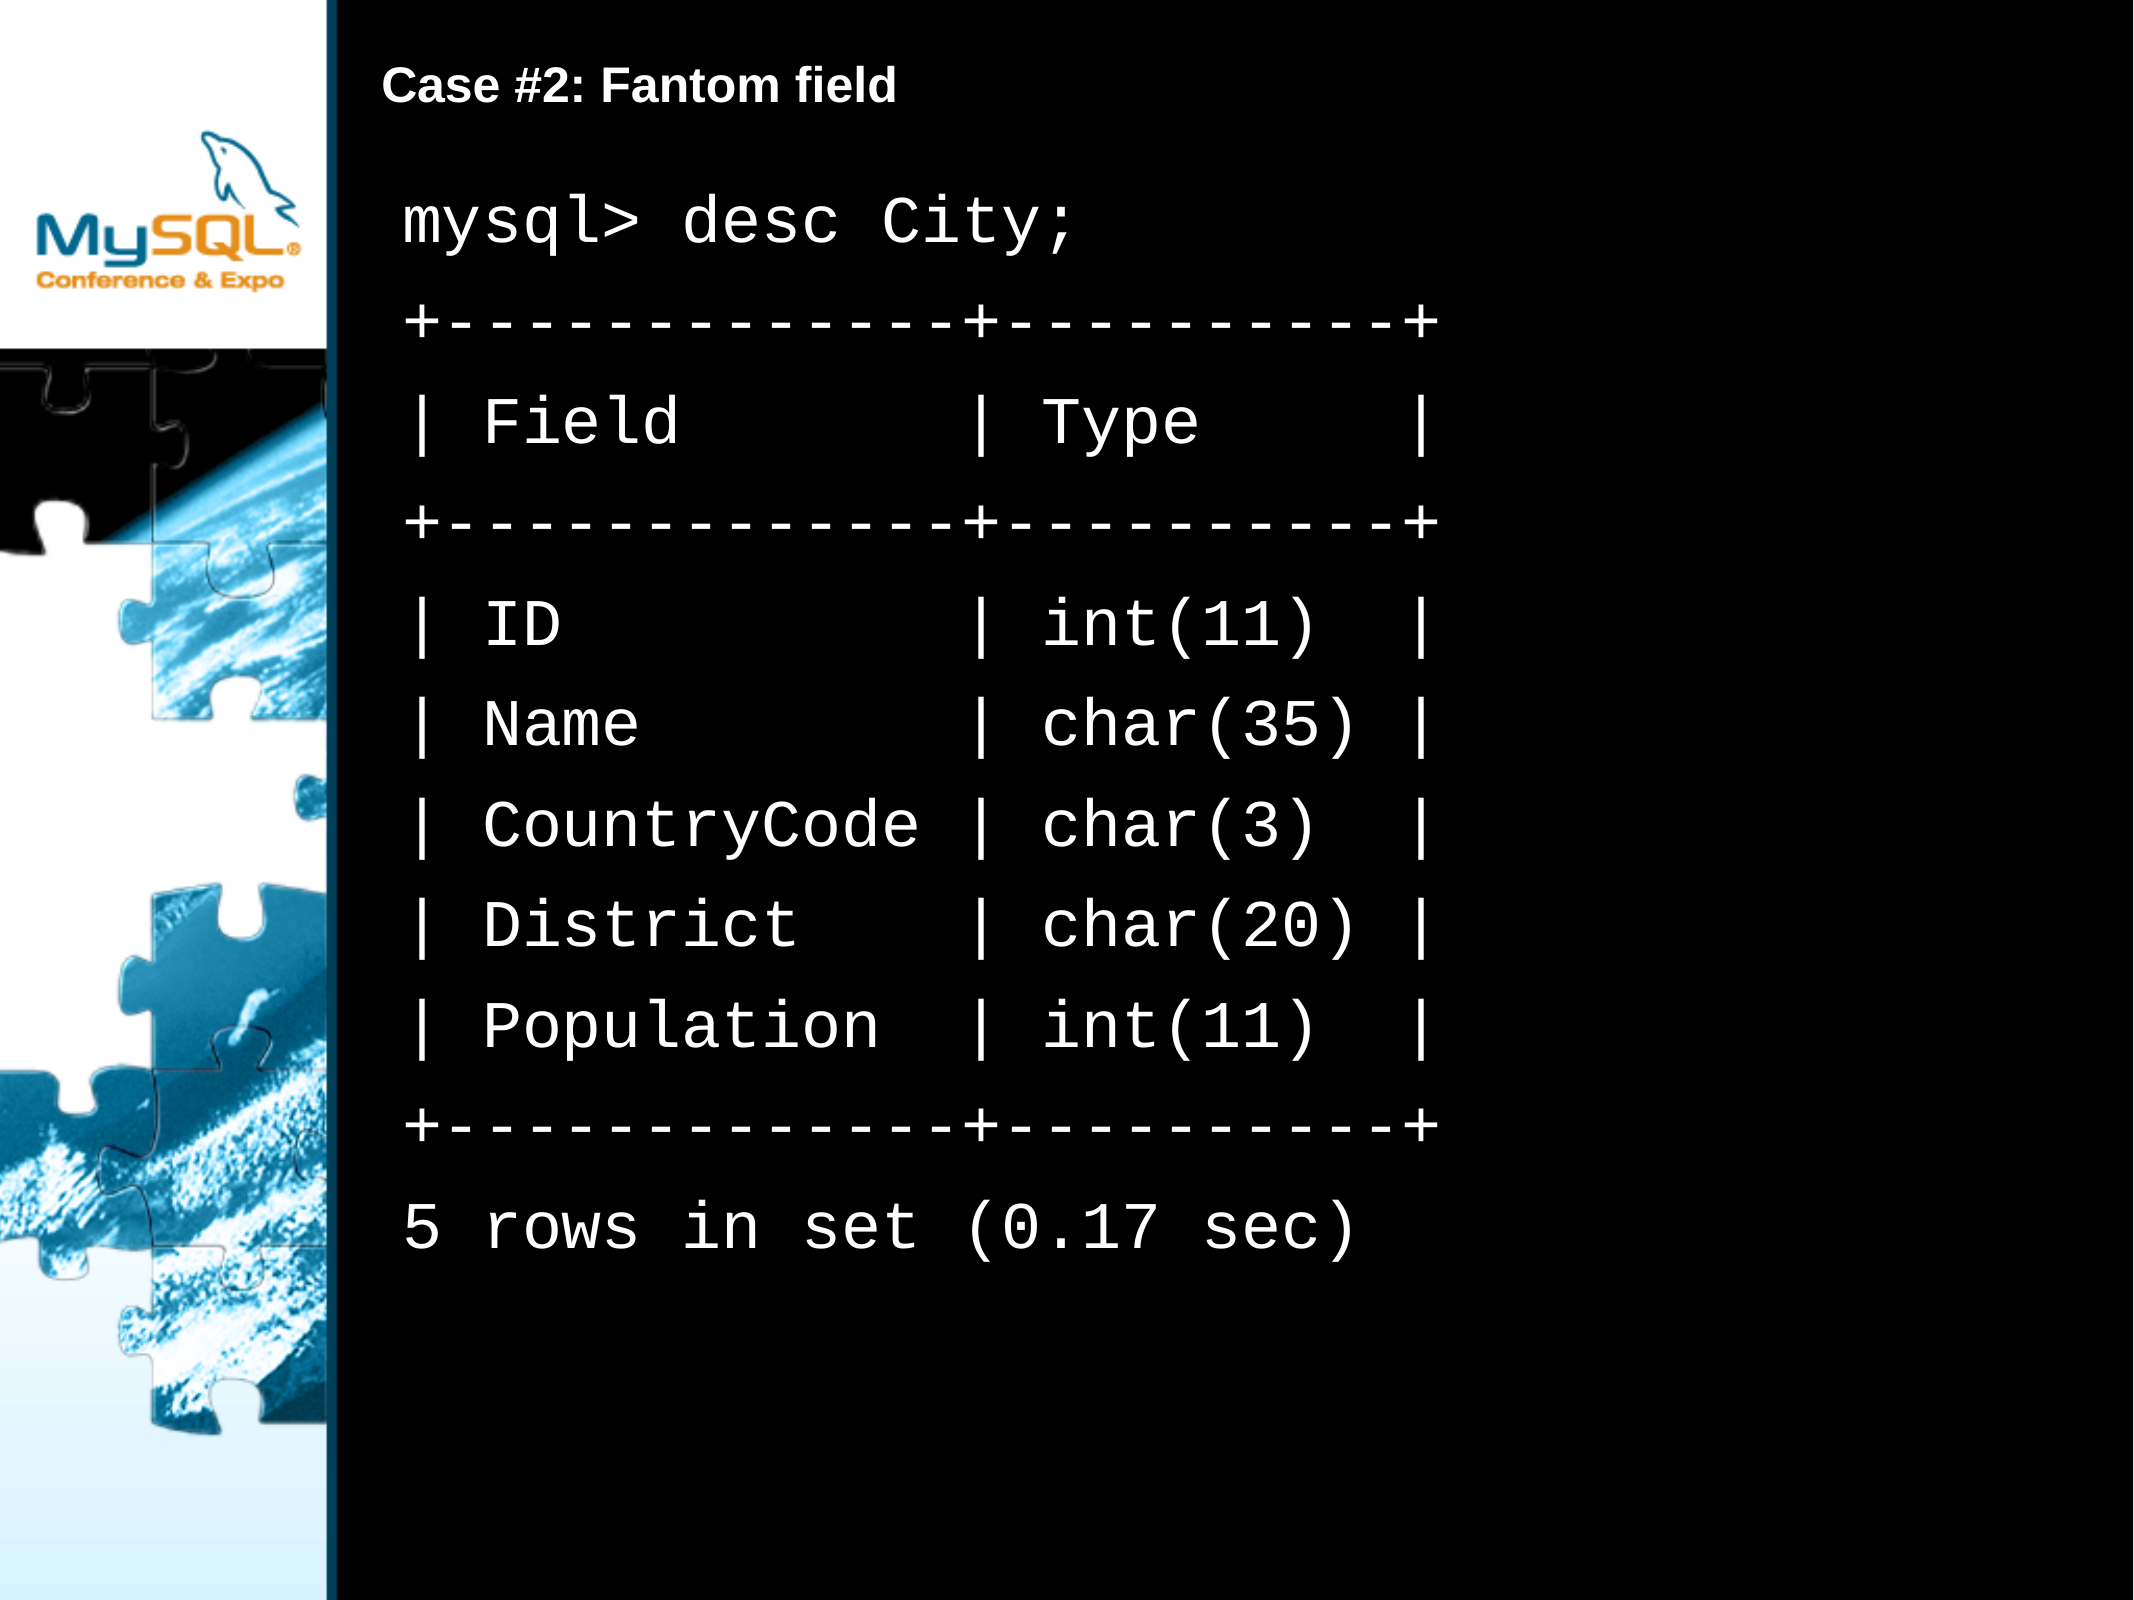

# Case #2: Fantom field
mysql> desc City;
+-------------+----------+
| Field | Type |
+-------------+----------+
| ID | int(11) |
| Name | char(35) |
| CountryCode | char(3) |
| District | char(20) |
| Population | int(11) |
+-------------+----------+
5 rows in set (0.17 sec)